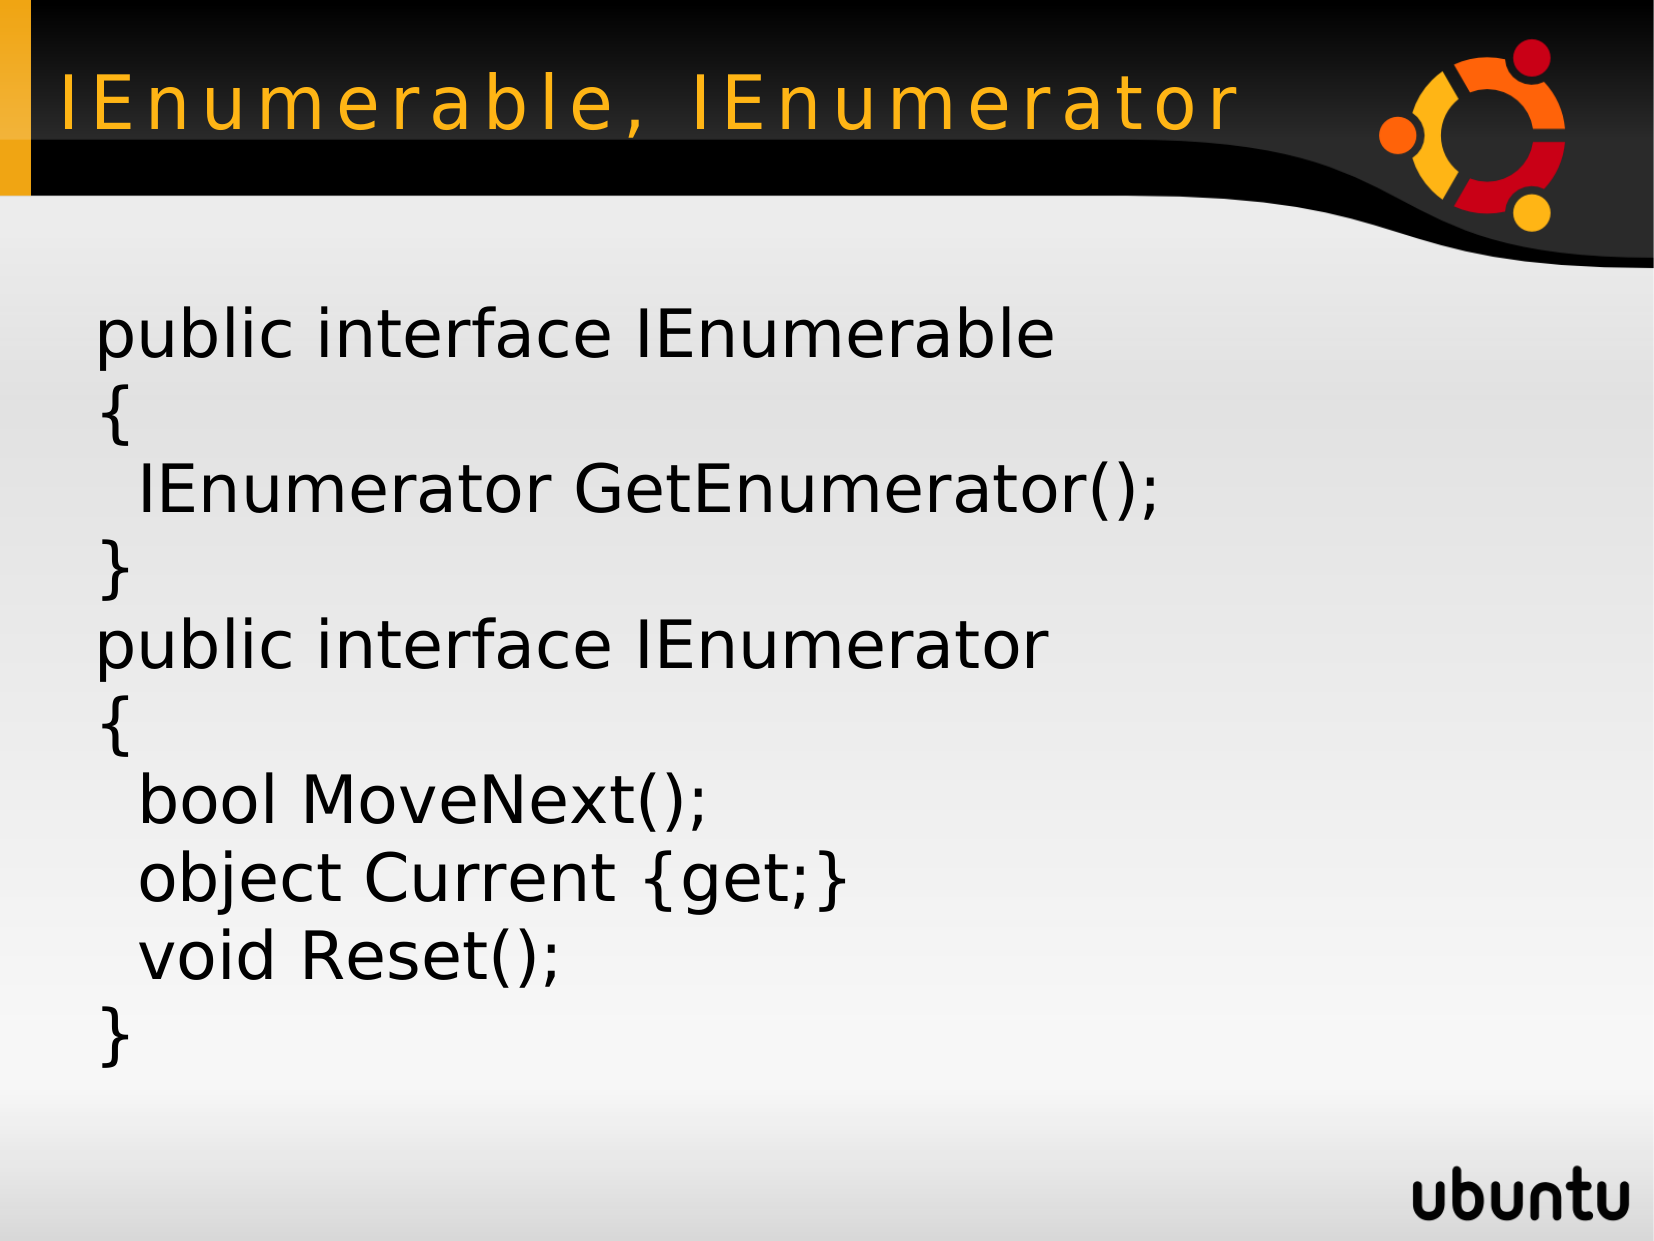

# IEnumerable, IEnumerator
public interface IEnumerable
{
 IEnumerator GetEnumerator();
}
public interface IEnumerator
{
 bool MoveNext();
 object Current {get;}
 void Reset();
}